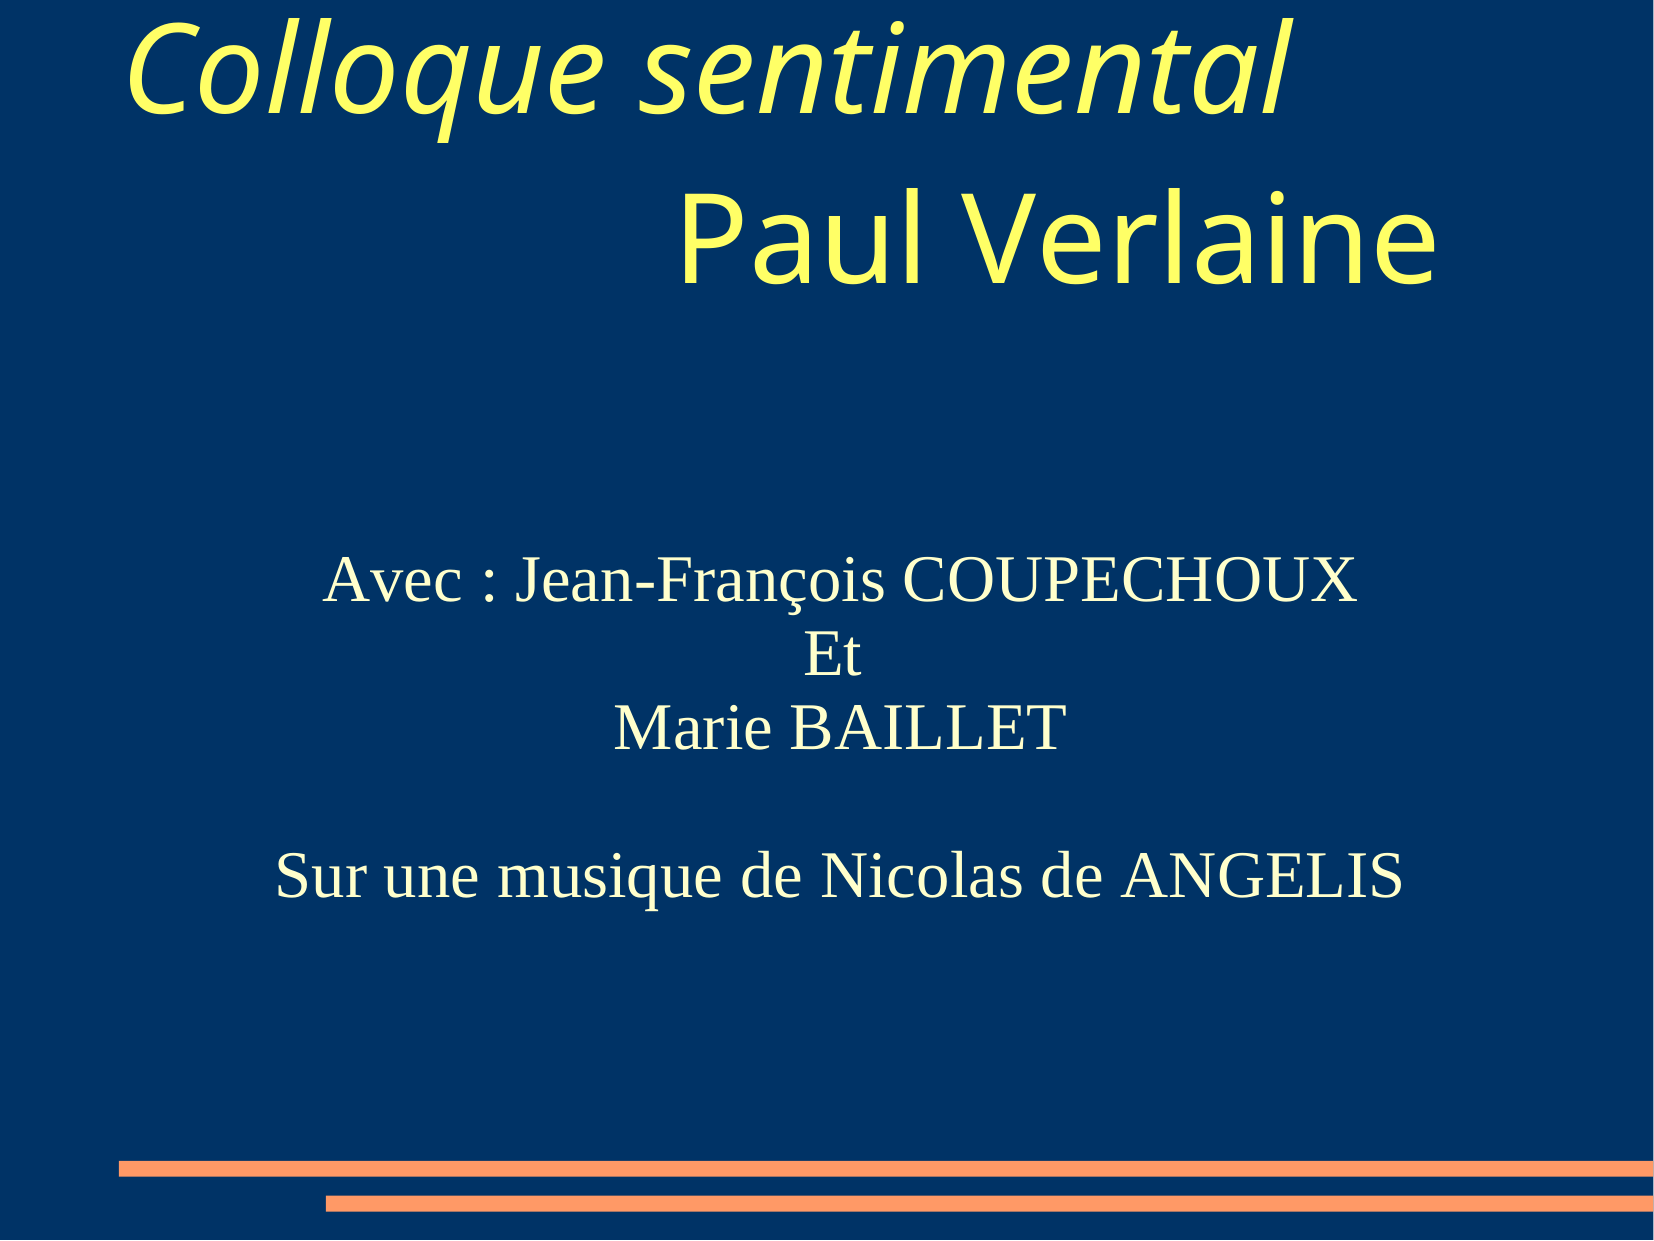

# Colloque sentimental Paul Verlaine
Avec : Jean-François COUPECHOUX
Et
Marie BAILLET
Sur une musique de Nicolas de ANGELIS